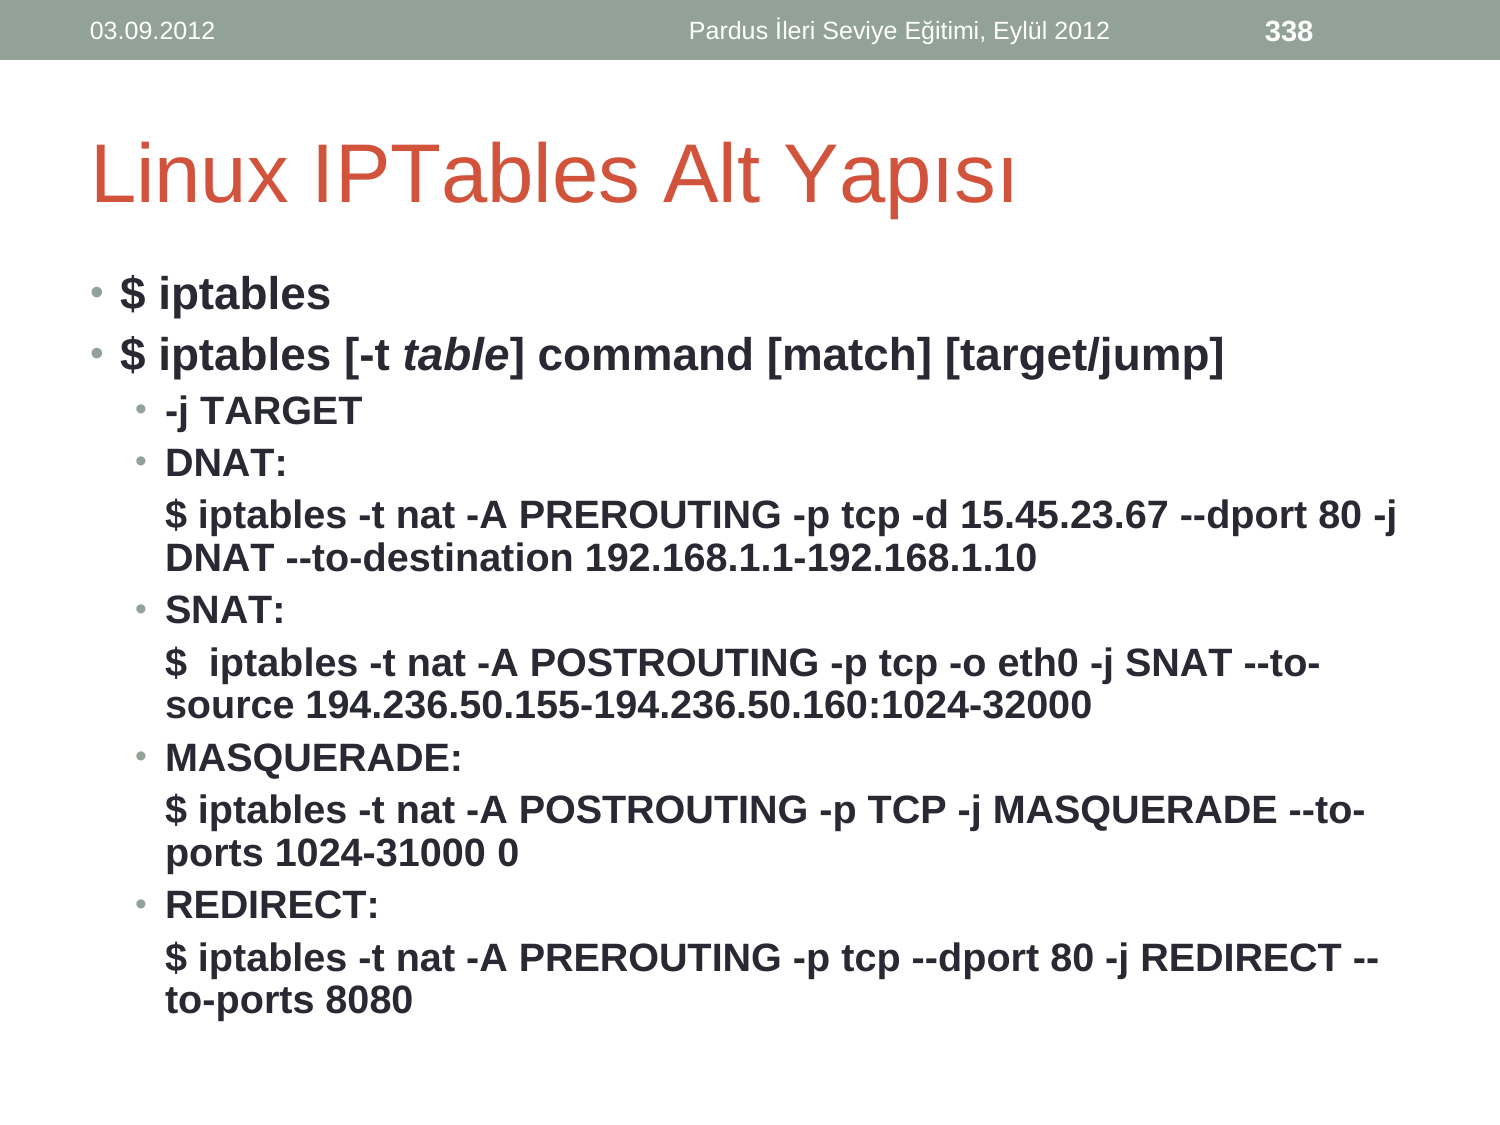

03.09.2012
Pardus İleri Seviye Eğitimi, Eylül 2012
# Linux IPTables Alt Yapısı
$ iptables
$ iptables [-t table] command [match] [target/jump]
-j TARGET
DNAT:
	$ iptables -t nat -A PREROUTING -p tcp -d 15.45.23.67 --dport 80 -j DNAT --to-destination 192.168.1.1-192.168.1.10
SNAT:
	$ iptables -t nat -A POSTROUTING -p tcp -o eth0 -j SNAT --to-source 194.236.50.155-194.236.50.160:1024-32000
MASQUERADE:
	$ iptables -t nat -A POSTROUTING -p TCP -j MASQUERADE --to-ports 1024-31000 0
REDIRECT:
	$ iptables -t nat -A PREROUTING -p tcp --dport 80 -j REDIRECT --to-ports 8080